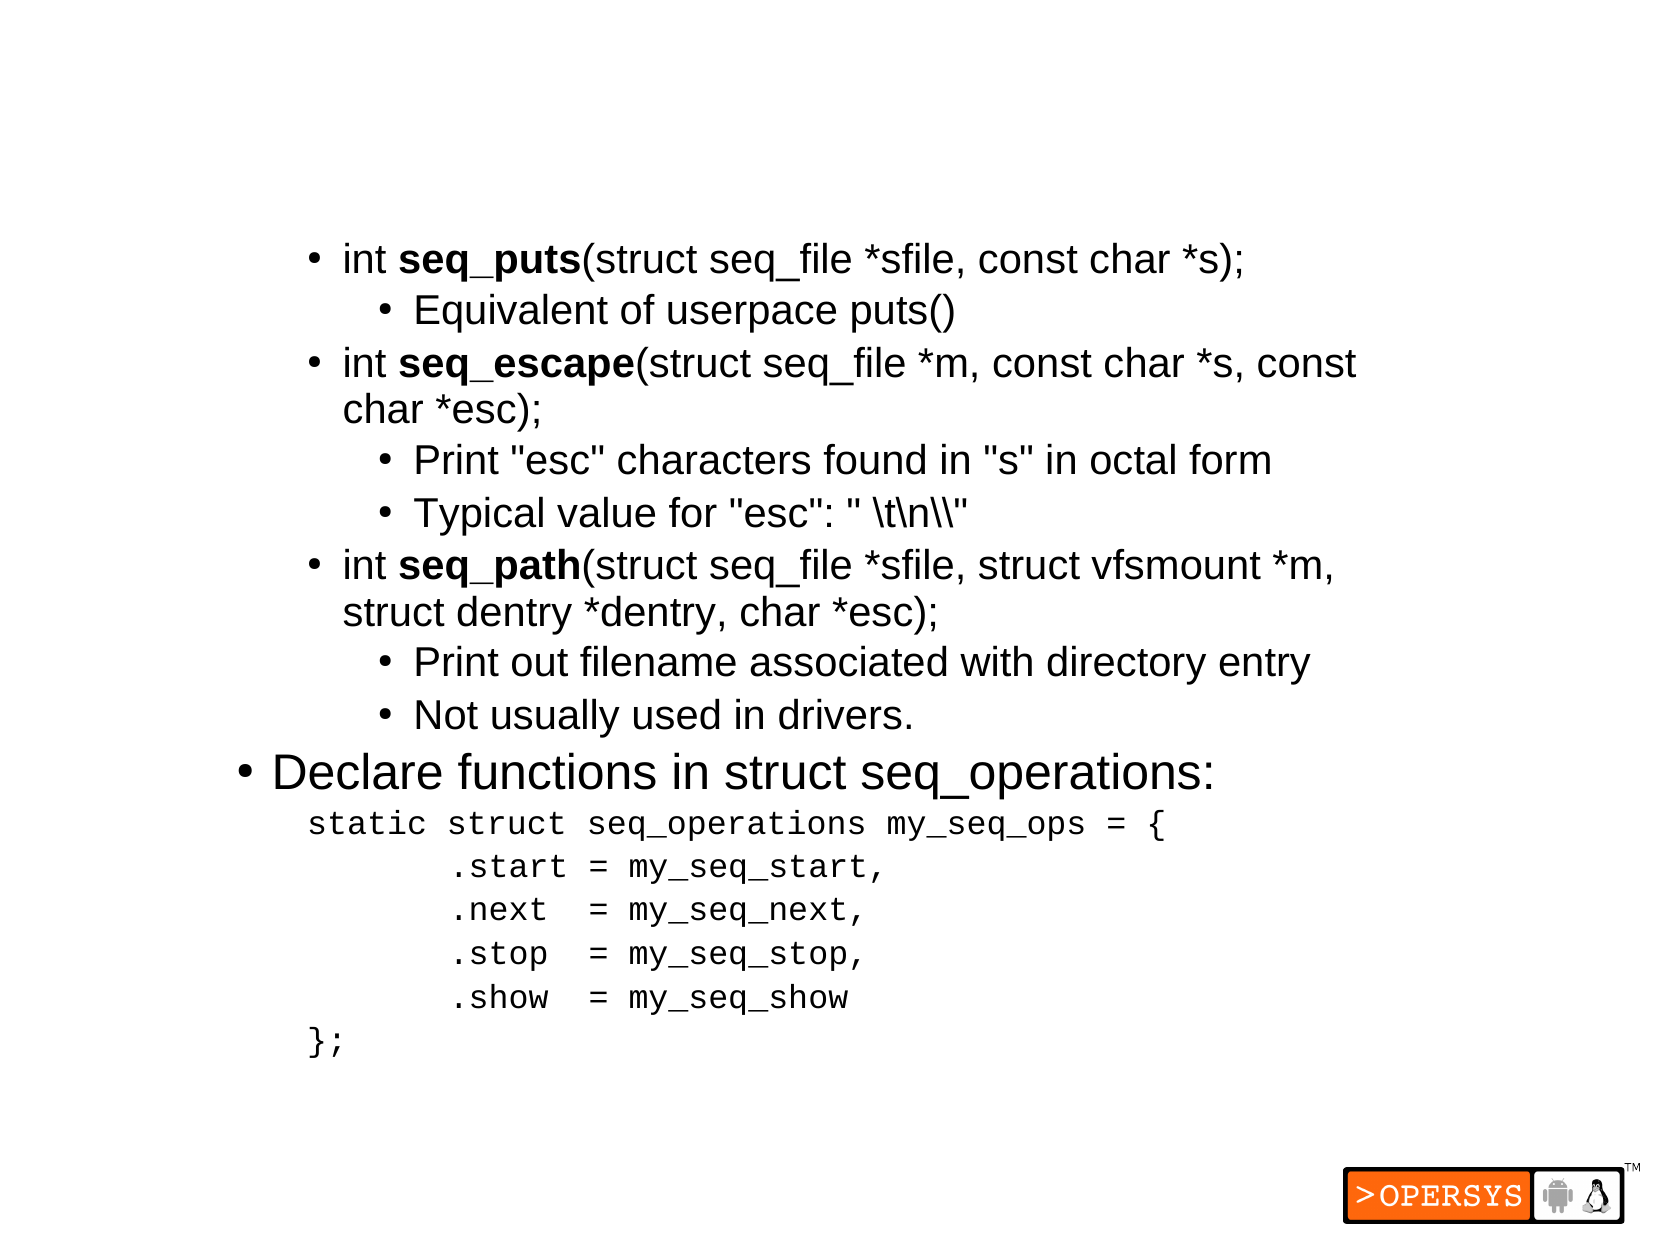

# int seq_puts(struct seq_file *sfile, const char *s);
Equivalent of userpace puts()
int seq_escape(struct seq_file *m, const char *s, const char *esc);
Print "esc" characters found in "s" in octal form
Typical value for "esc": " \t\n\\"
int seq_path(struct seq_file *sfile, struct vfsmount *m, struct dentry *dentry, char *esc);
Print out filename associated with directory entry
Not usually used in drivers.
Declare functions in struct seq_operations:
static struct seq_operations my_seq_ops = {
.start = my_seq_start,
.next = my_seq_next,
.stop = my_seq_stop,
.show = my_seq_show
};